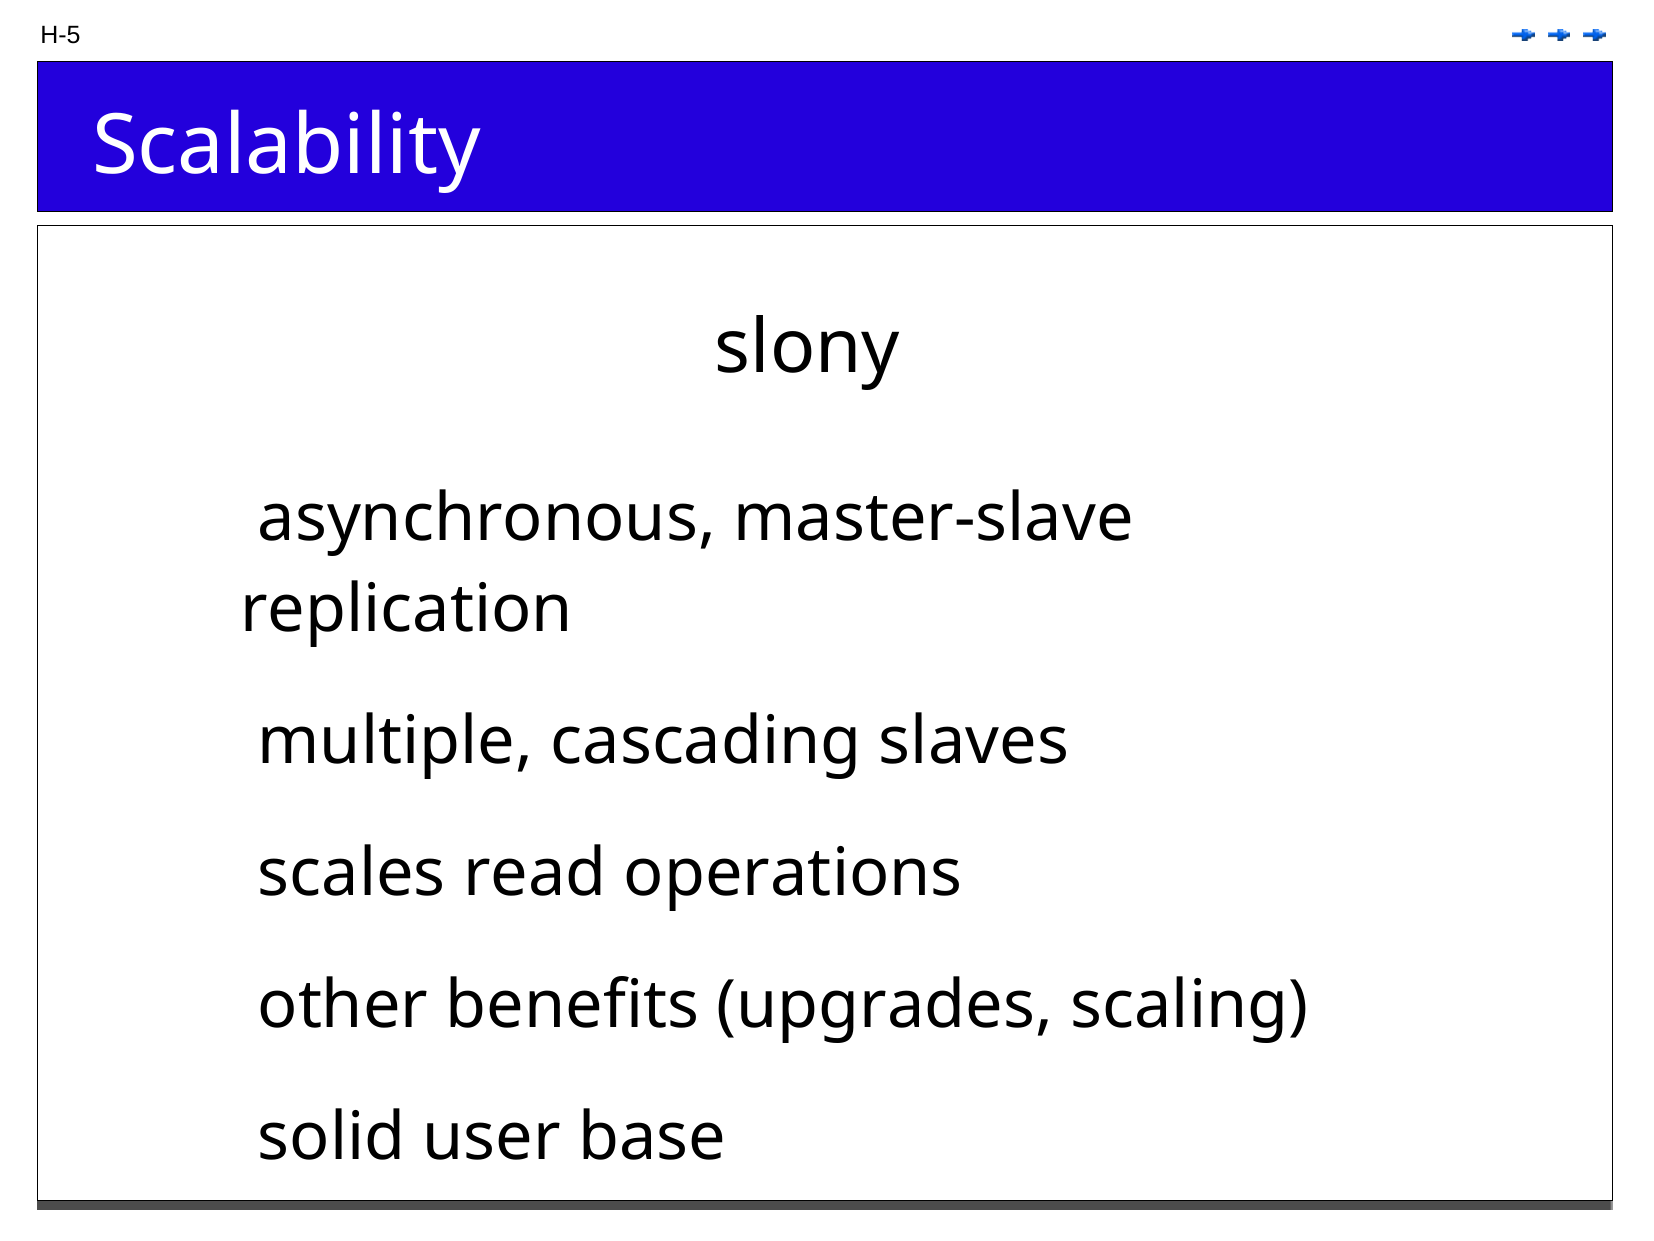

H-5
Scalability
slony
 asynchronous, master-slave replication
 multiple, cascading slaves
 scales read operations
 other benefits (upgrades, scaling)
 solid user base